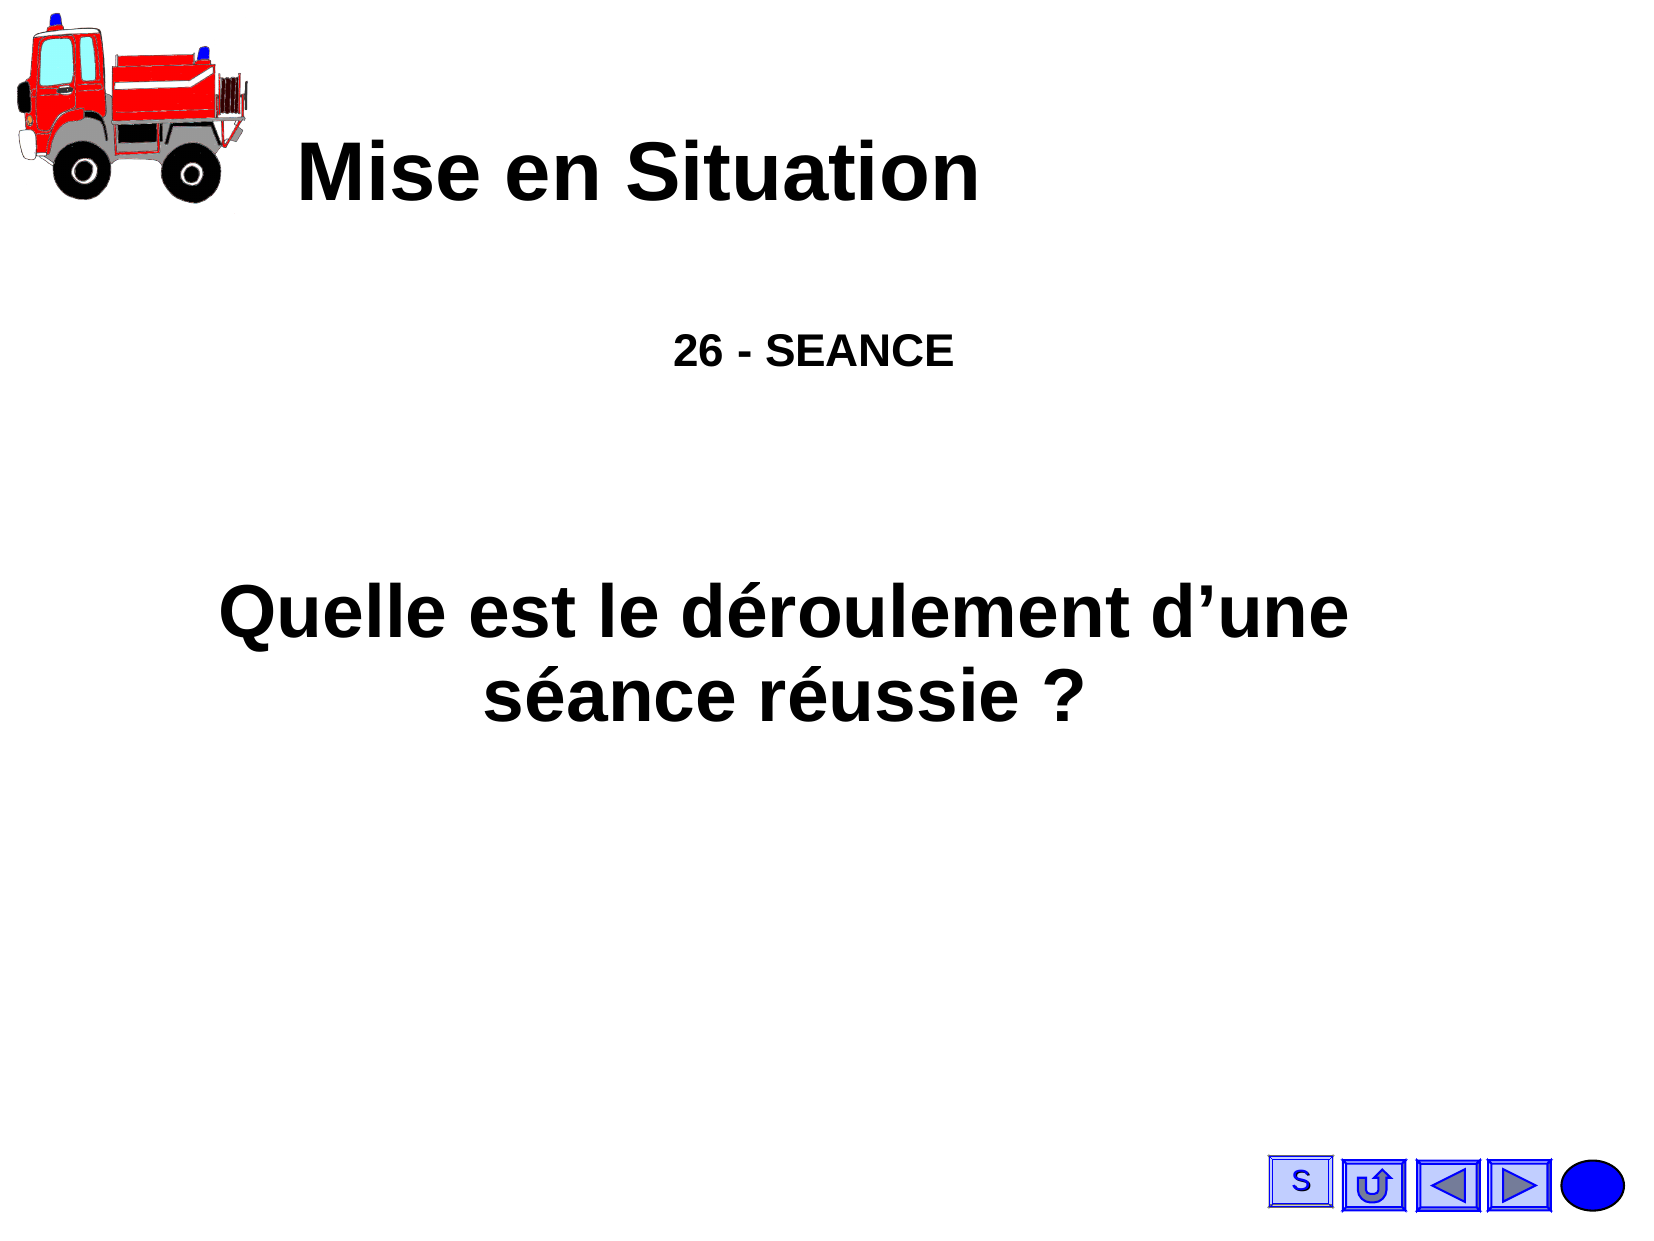

Mise en Situation
26 - SEANCE
# Quelle est le déroulement d’une séance réussie ?